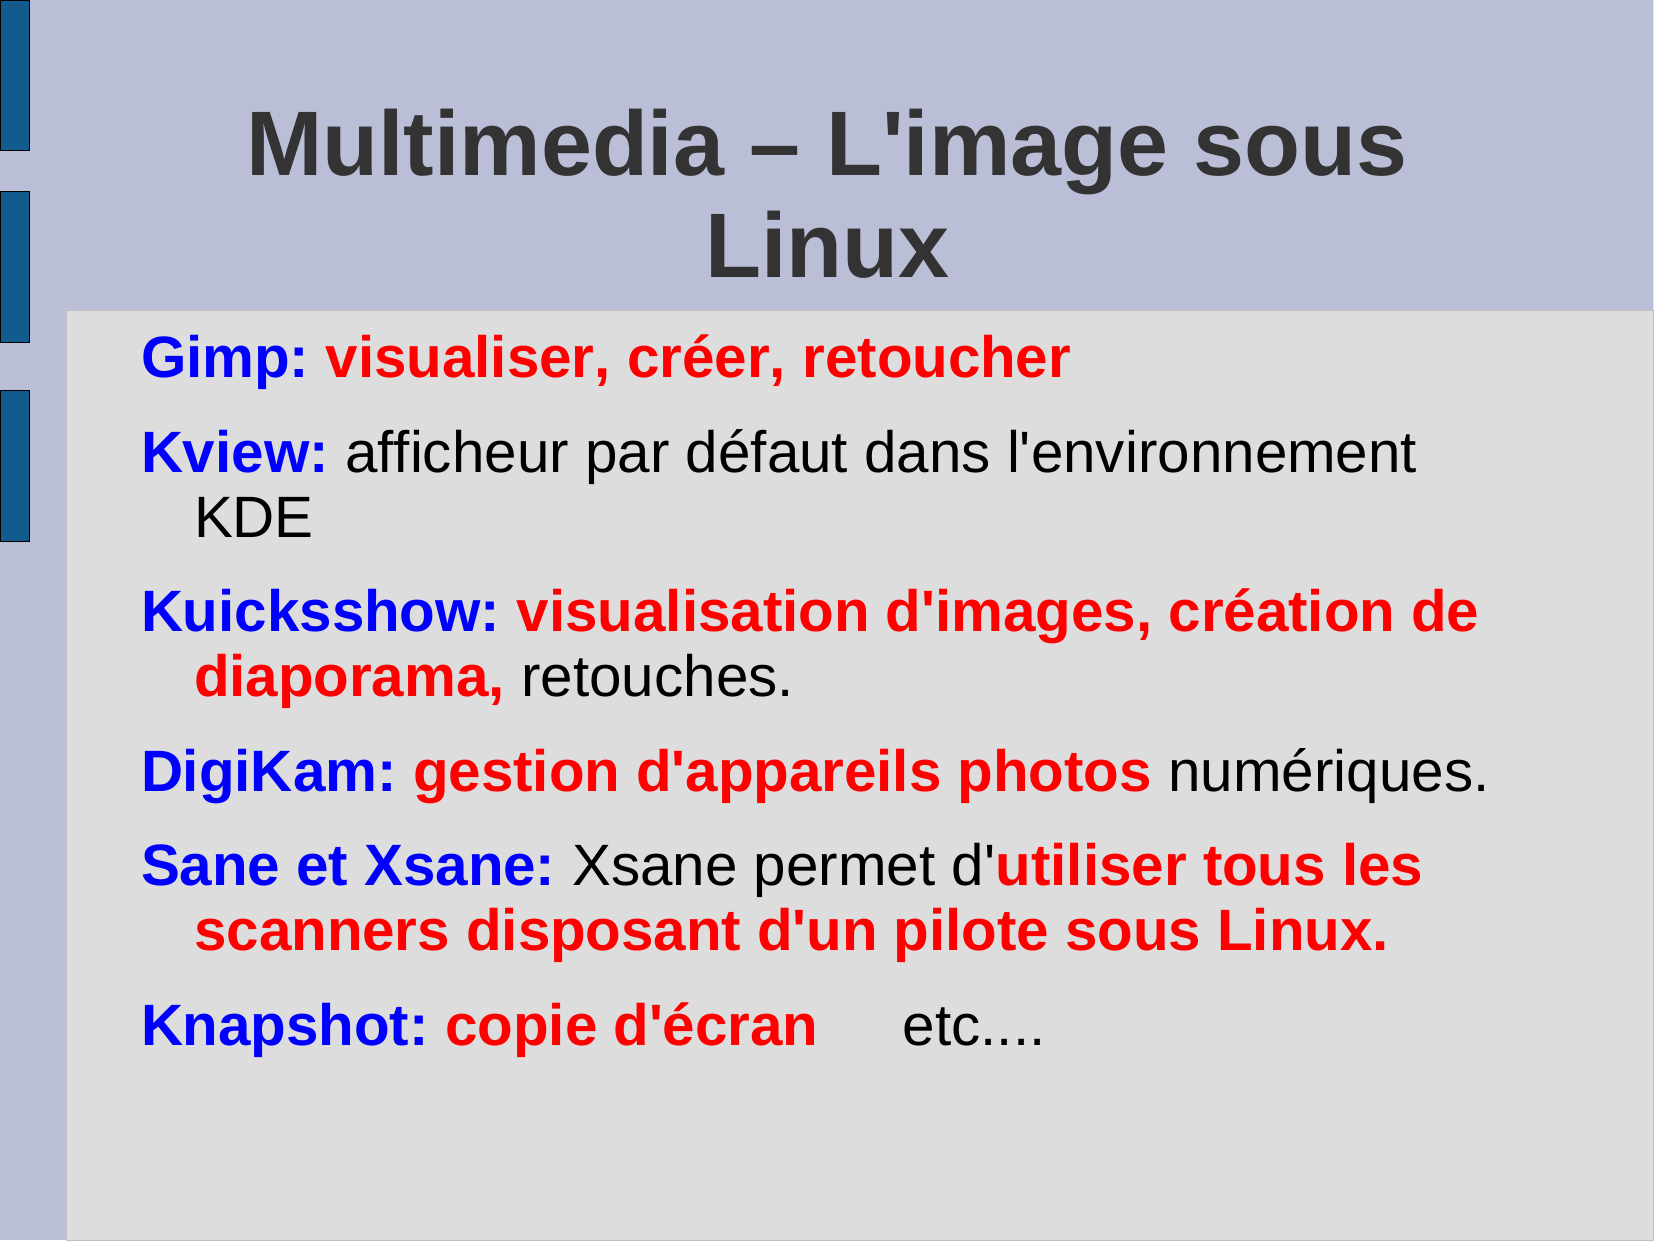

# Multimedia – L'image sous Linux
Gimp: visualiser, créer, retoucher
Kview: afficheur par défaut dans l'environnement KDE
Kuicksshow: visualisation d'images, création de diaporama, retouches.
DigiKam: gestion d'appareils photos numériques.
Sane et Xsane: Xsane permet d'utiliser tous les scanners disposant d'un pilote sous Linux.
Knapshot: copie d'écran	etc....